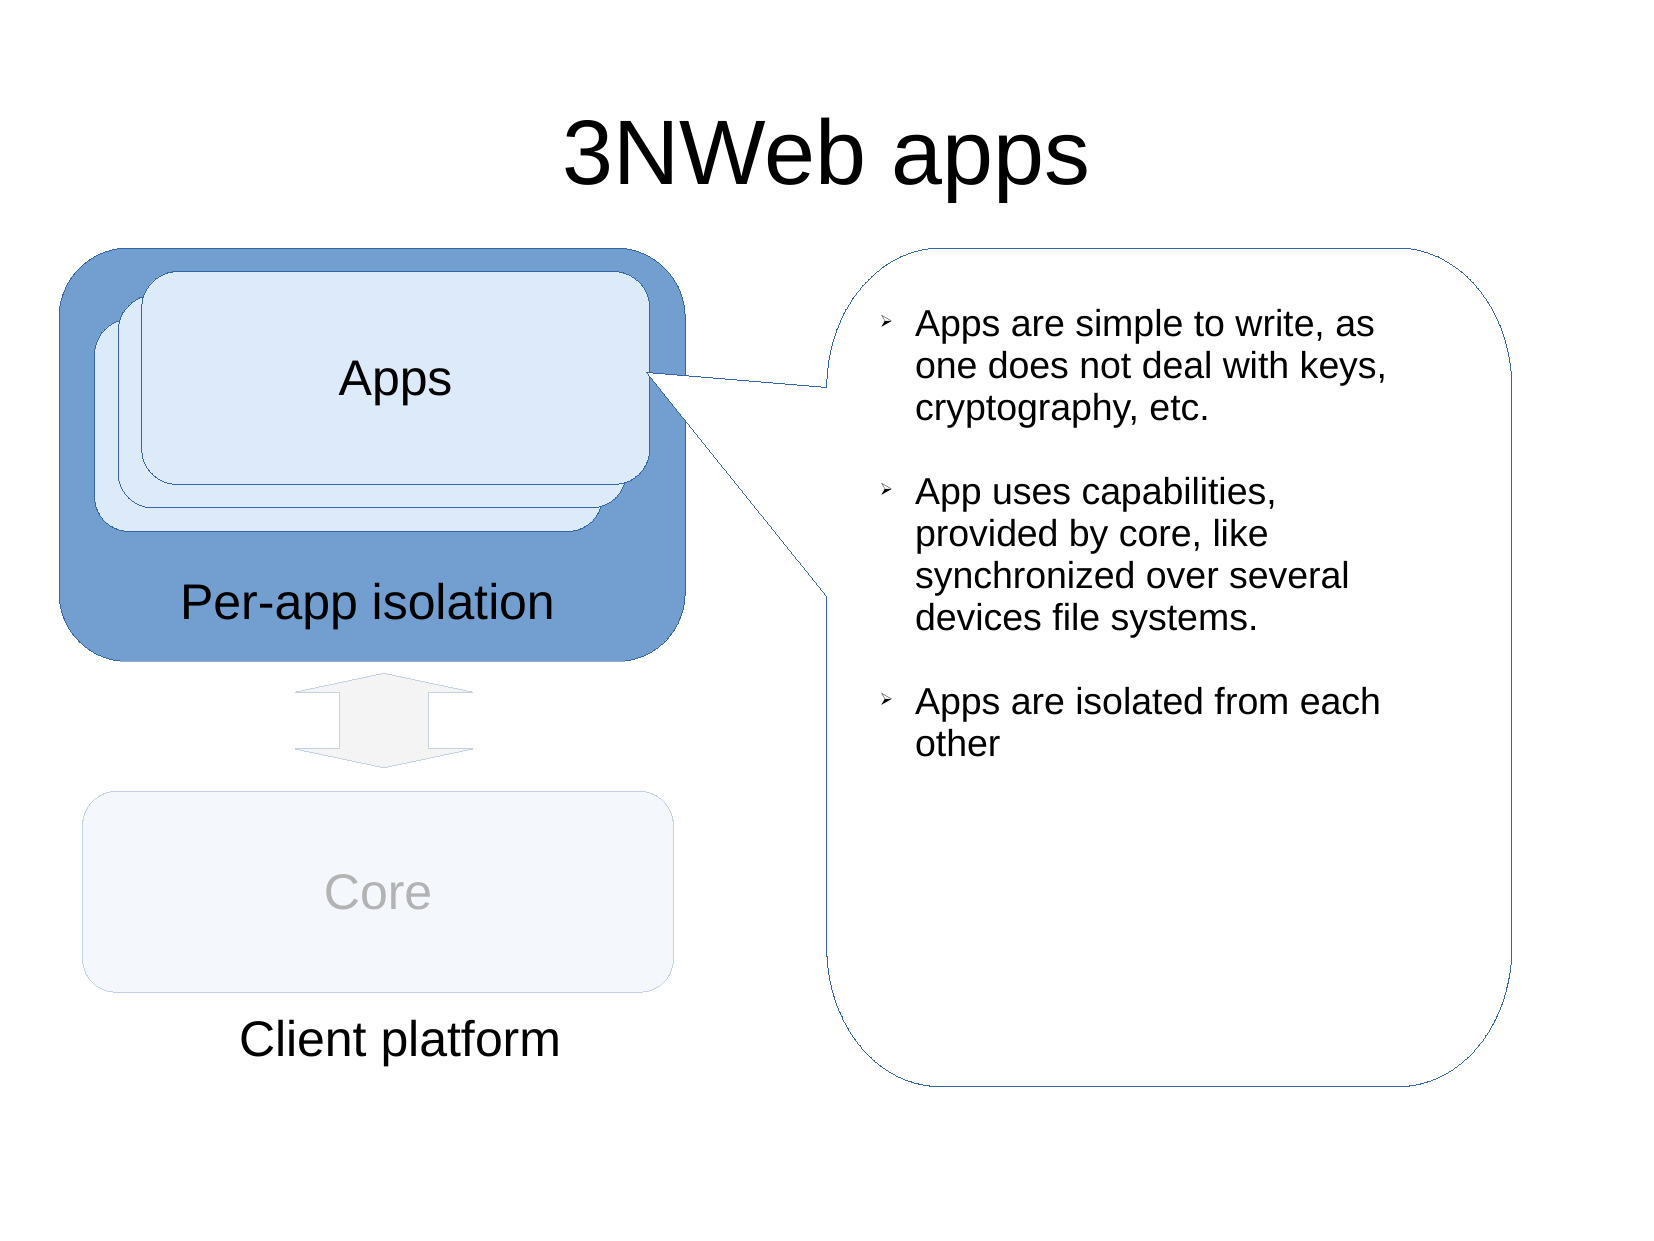

# 3NWeb apps
Apps
Apps
Apps are simple to write, as one does not deal with keys, cryptography, etc.
App uses capabilities, provided by core, like synchronized over several devices file systems.
Apps are isolated from each other
Apps
Per-app isolation
Core
Client platform